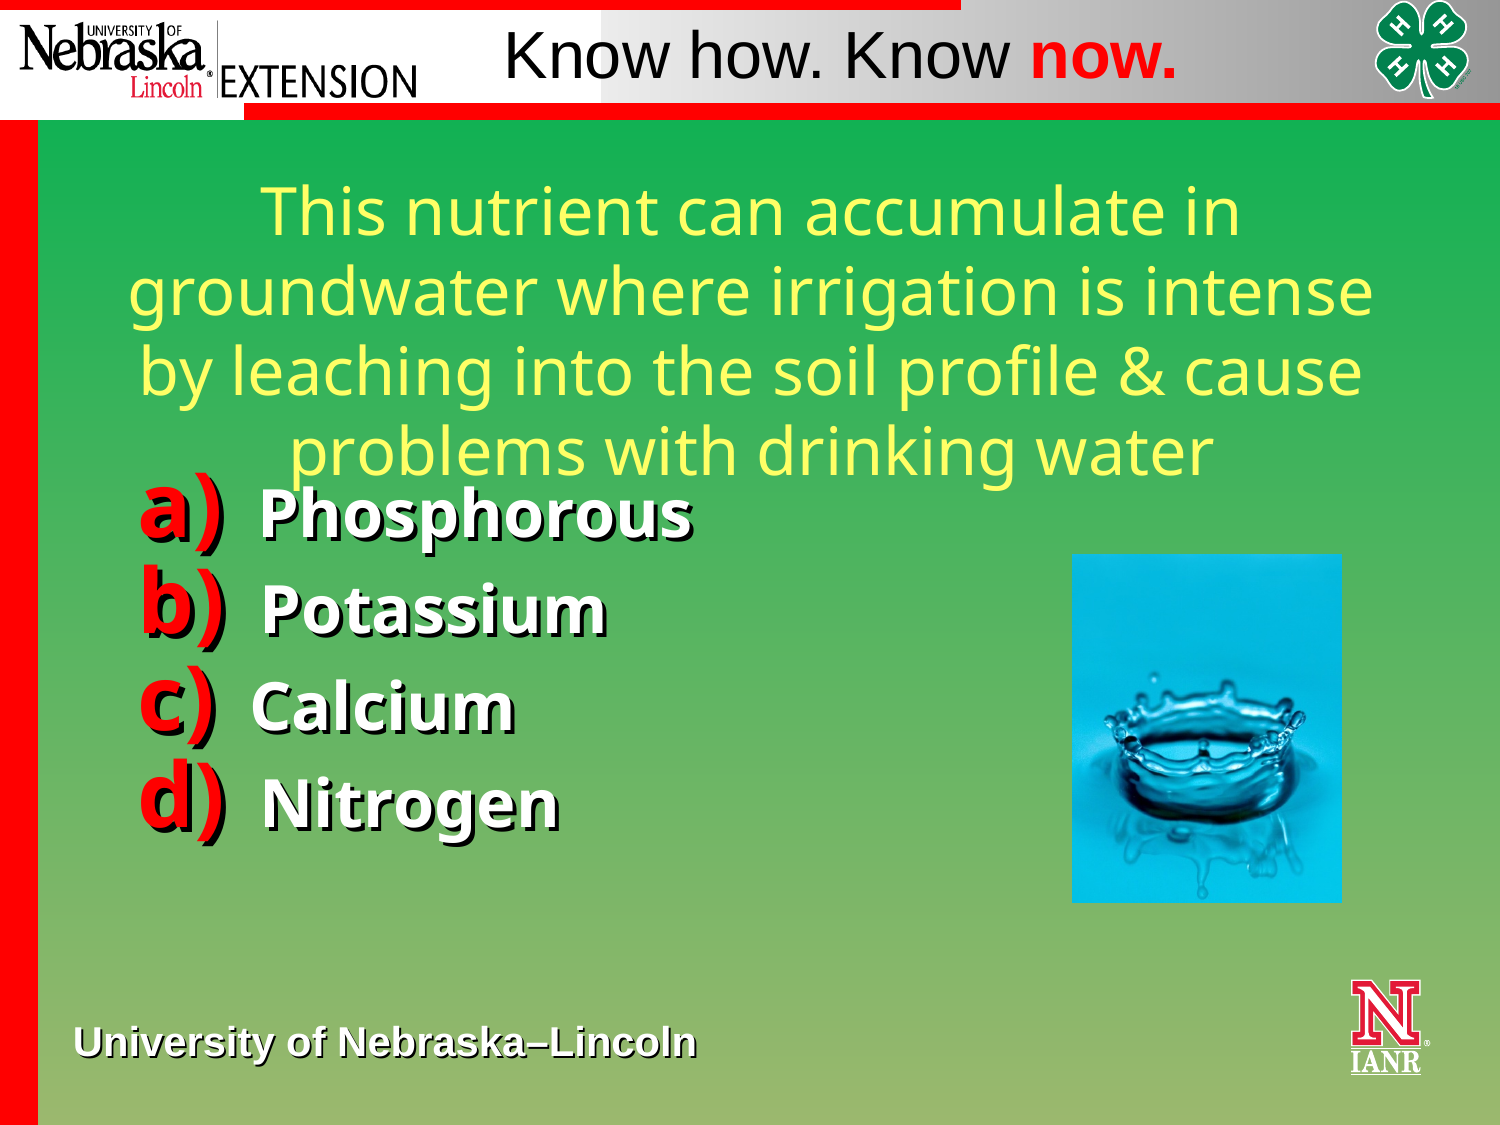

# This nutrient can accumulate in groundwater where irrigation is intense by leaching into the soil profile & cause problems with drinking water
 Phosphorous
 Potassium
 Calcium
 Nitrogen